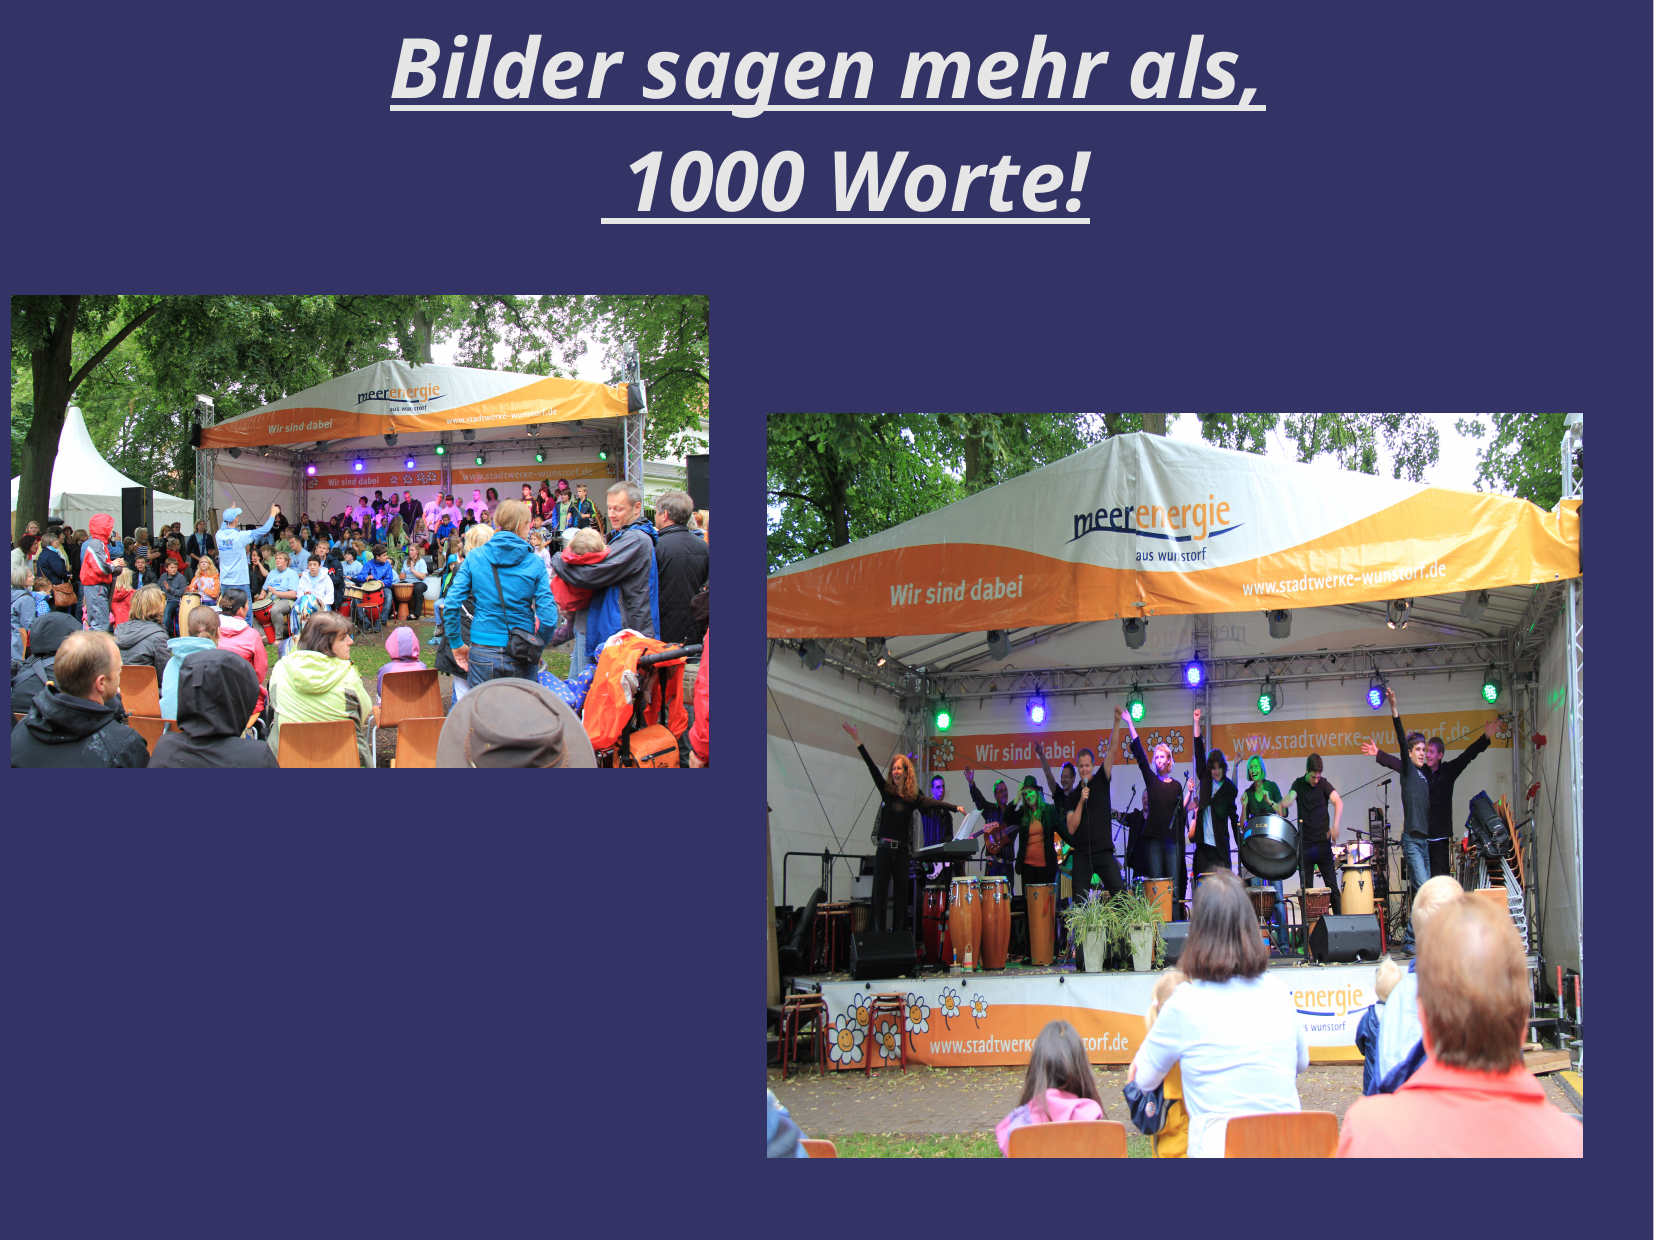

# Bilder sagen mehr als, 1000 Worte!